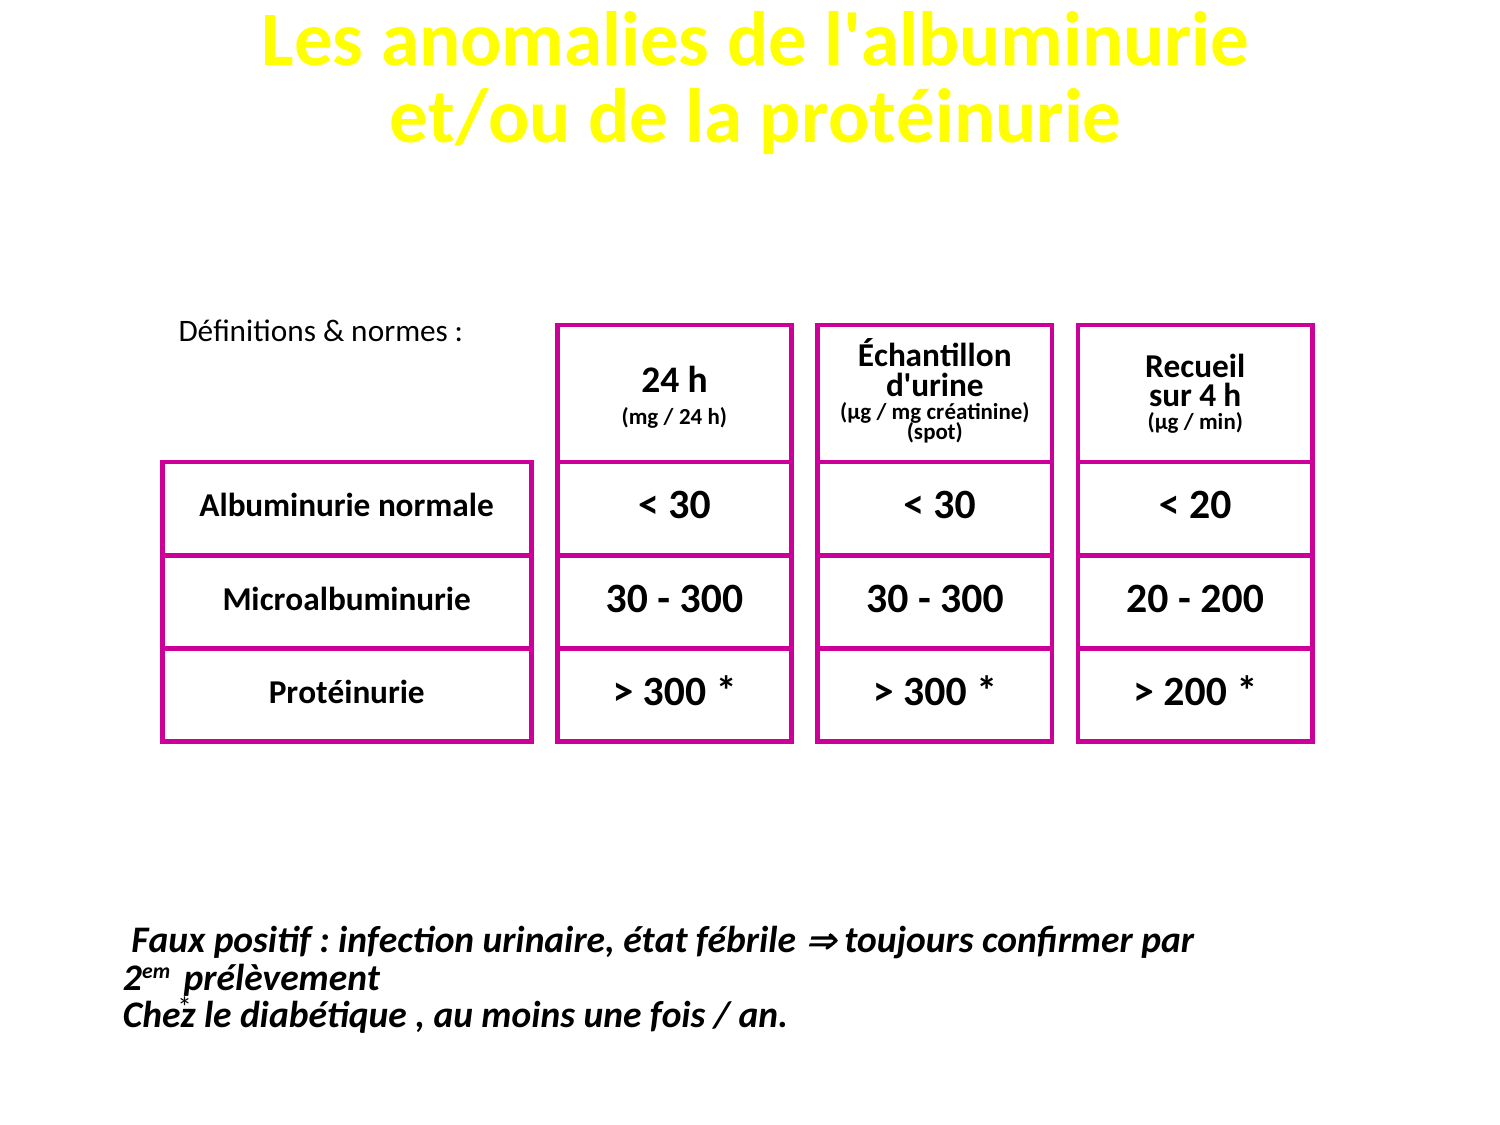

Les anomalies de l'albuminurie et/ou de la protéinurie
# Définitions & normes :
24 h
(mg / 24 h)
Échantillon
d'urine
(µg / mg créatinine)
(spot)
Recueil
sur 4 h
(µg / min)
Albuminurie normale
< 30
 < 30
< 20
Microalbuminurie
30 - 300
30 - 300
20 - 200
Protéinurie
> 300 *
> 300 *
> 200 *
 Faux positif : infection urinaire, état fébrile  toujours confirmer par
2em prélèvement
Chez le diabétique , au moins une fois / an.
*